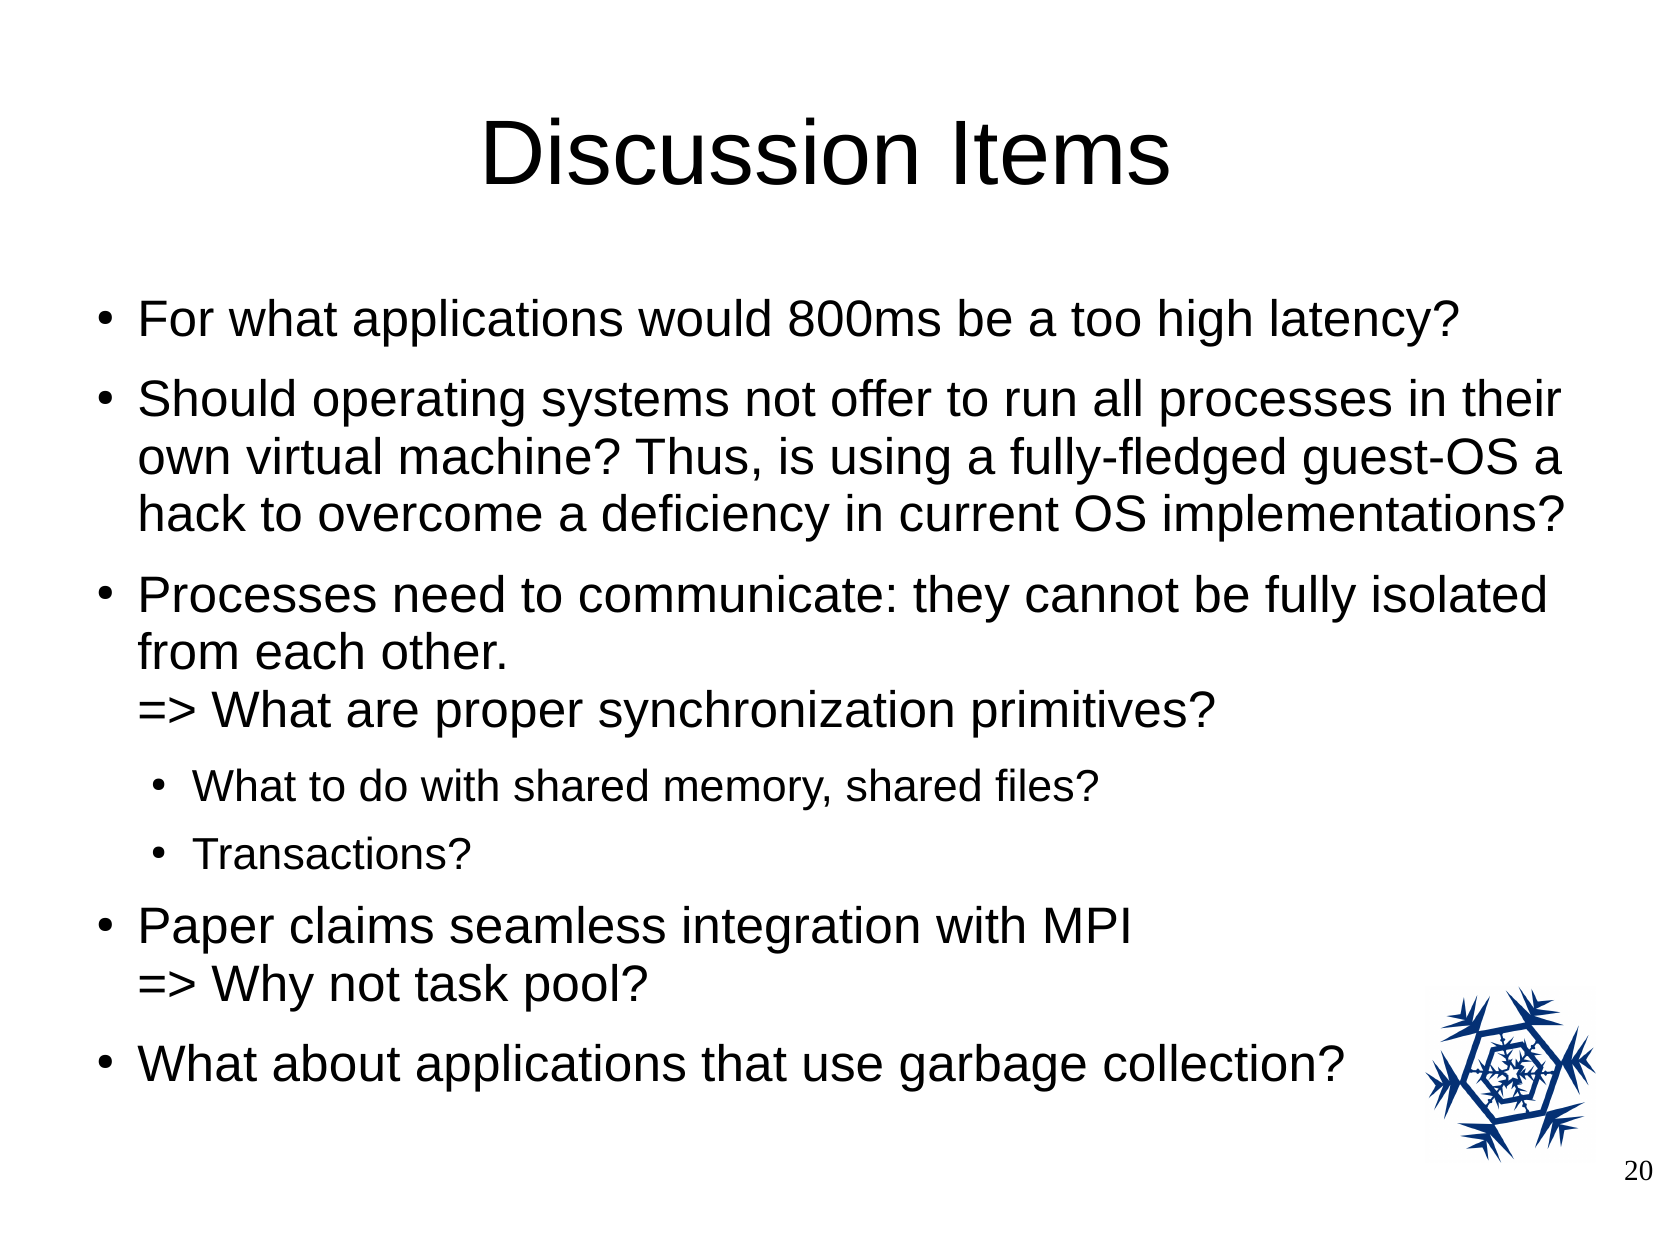

# Discussion Items
For what applications would 800ms be a too high latency?
Should operating systems not offer to run all processes in their own virtual machine? Thus, is using a fully-fledged guest-OS a hack to overcome a deficiency in current OS implementations?
Processes need to communicate: they cannot be fully isolated from each other.
=> What are proper synchronization primitives?
What to do with shared memory, shared files?
Transactions?
Paper claims seamless integration with MPI
=> Why not task pool?
What about applications that use garbage collection?
20